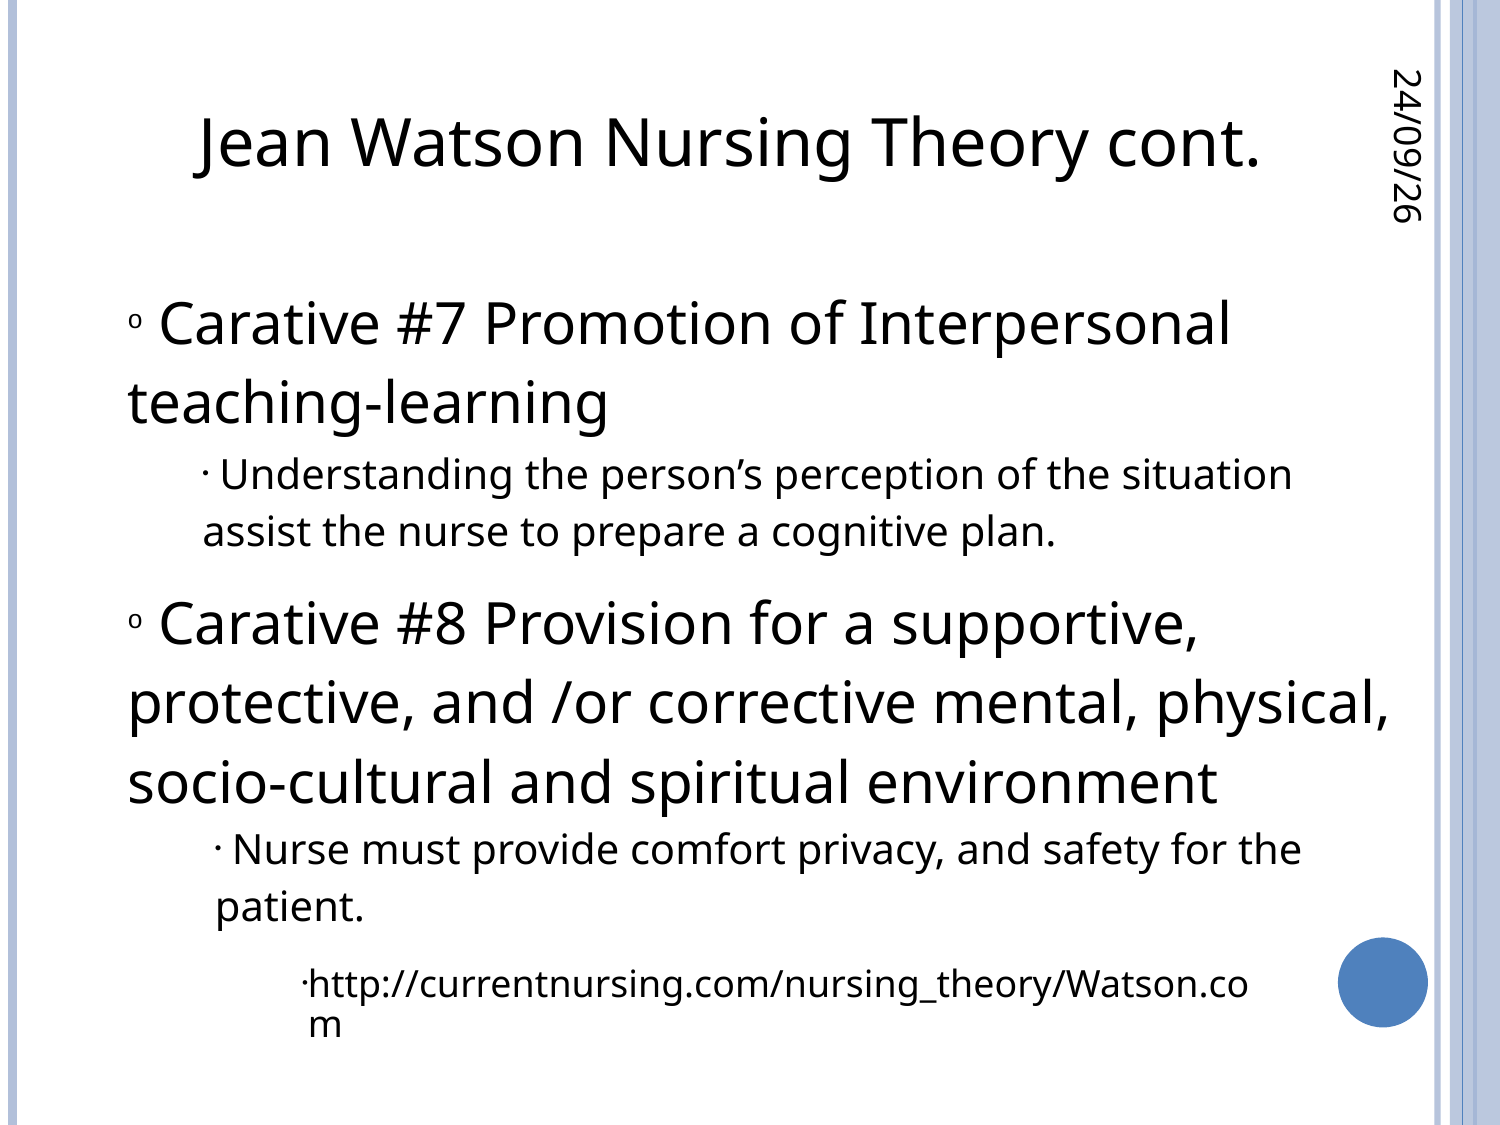

Jean Watson Nursing Theory cont.
 Carative #7 Promotion of Interpersonal teaching-learning
 Understanding the person’s perception of the situation assist the nurse to prepare a cognitive plan.
 Carative #8 Provision for a supportive, protective, and /or corrective mental, physical, socio-cultural and spiritual environment
 Nurse must provide comfort privacy, and safety for the patient.
http://currentnursing.com/nursing_theory/Watson.com